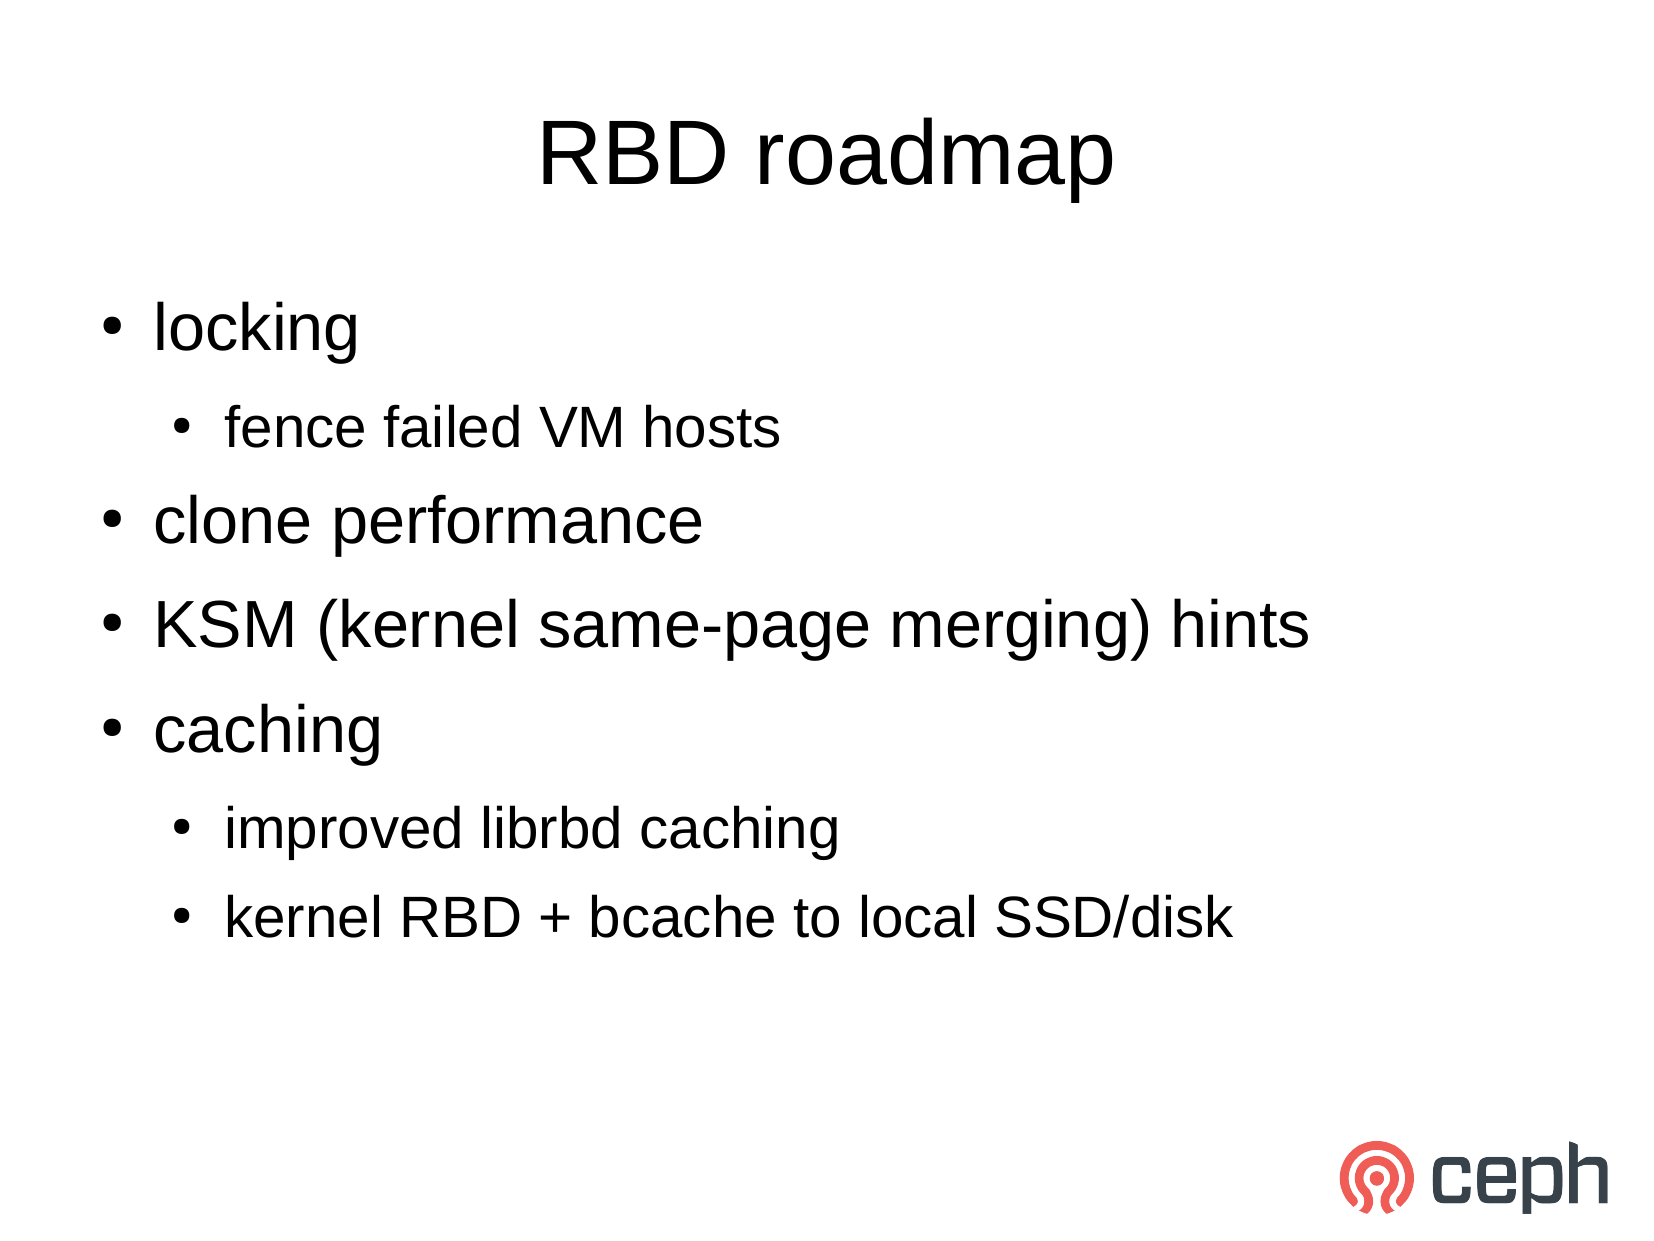

# RBD roadmap
locking
fence failed VM hosts
clone performance
KSM (kernel same-page merging) hints
caching
improved librbd caching
kernel RBD + bcache to local SSD/disk